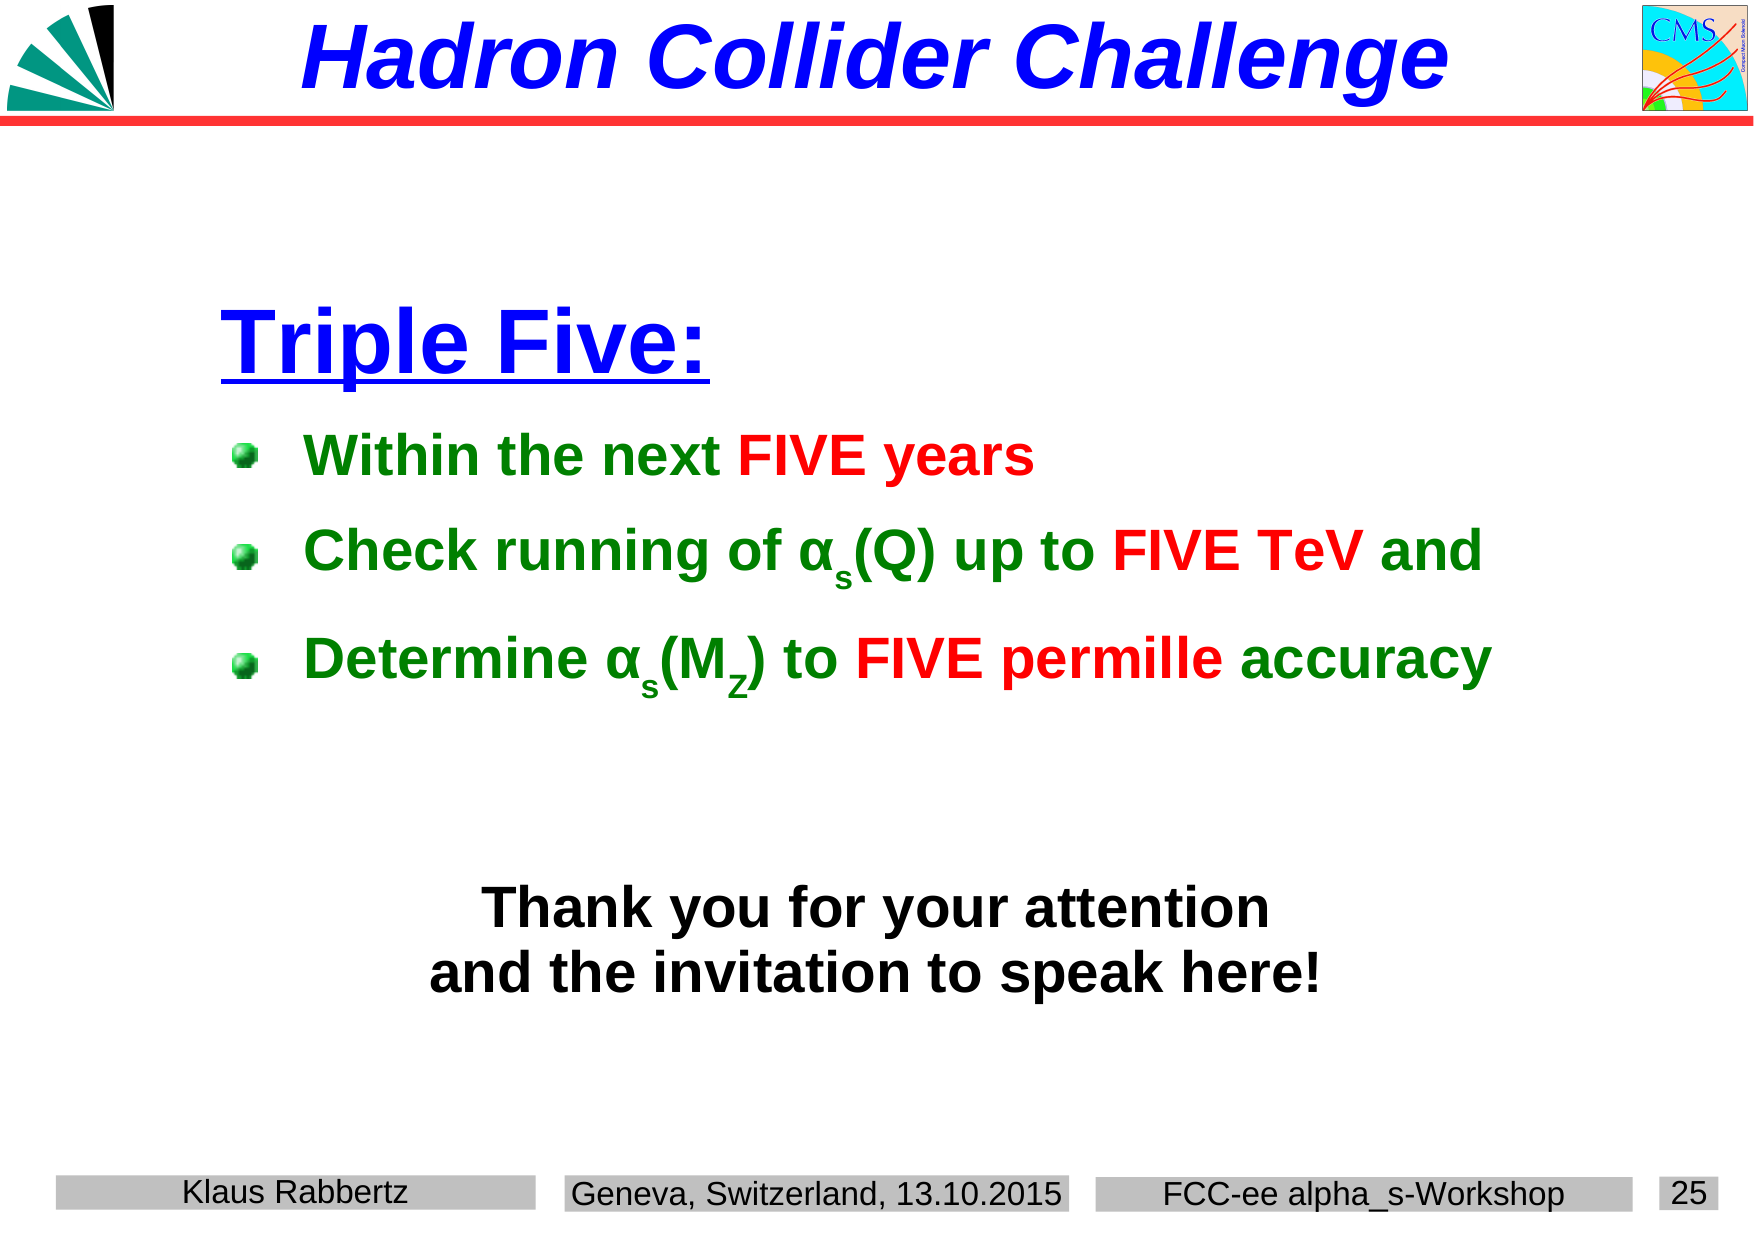

# Hadron Collider Challenge
Triple Five:
Within the next FIVE years
Check running of αs(Q) up to FIVE TeV and
Determine αs(MZ) to FIVE permille accuracy
Thank you for your attention
and the invitation to speak here!